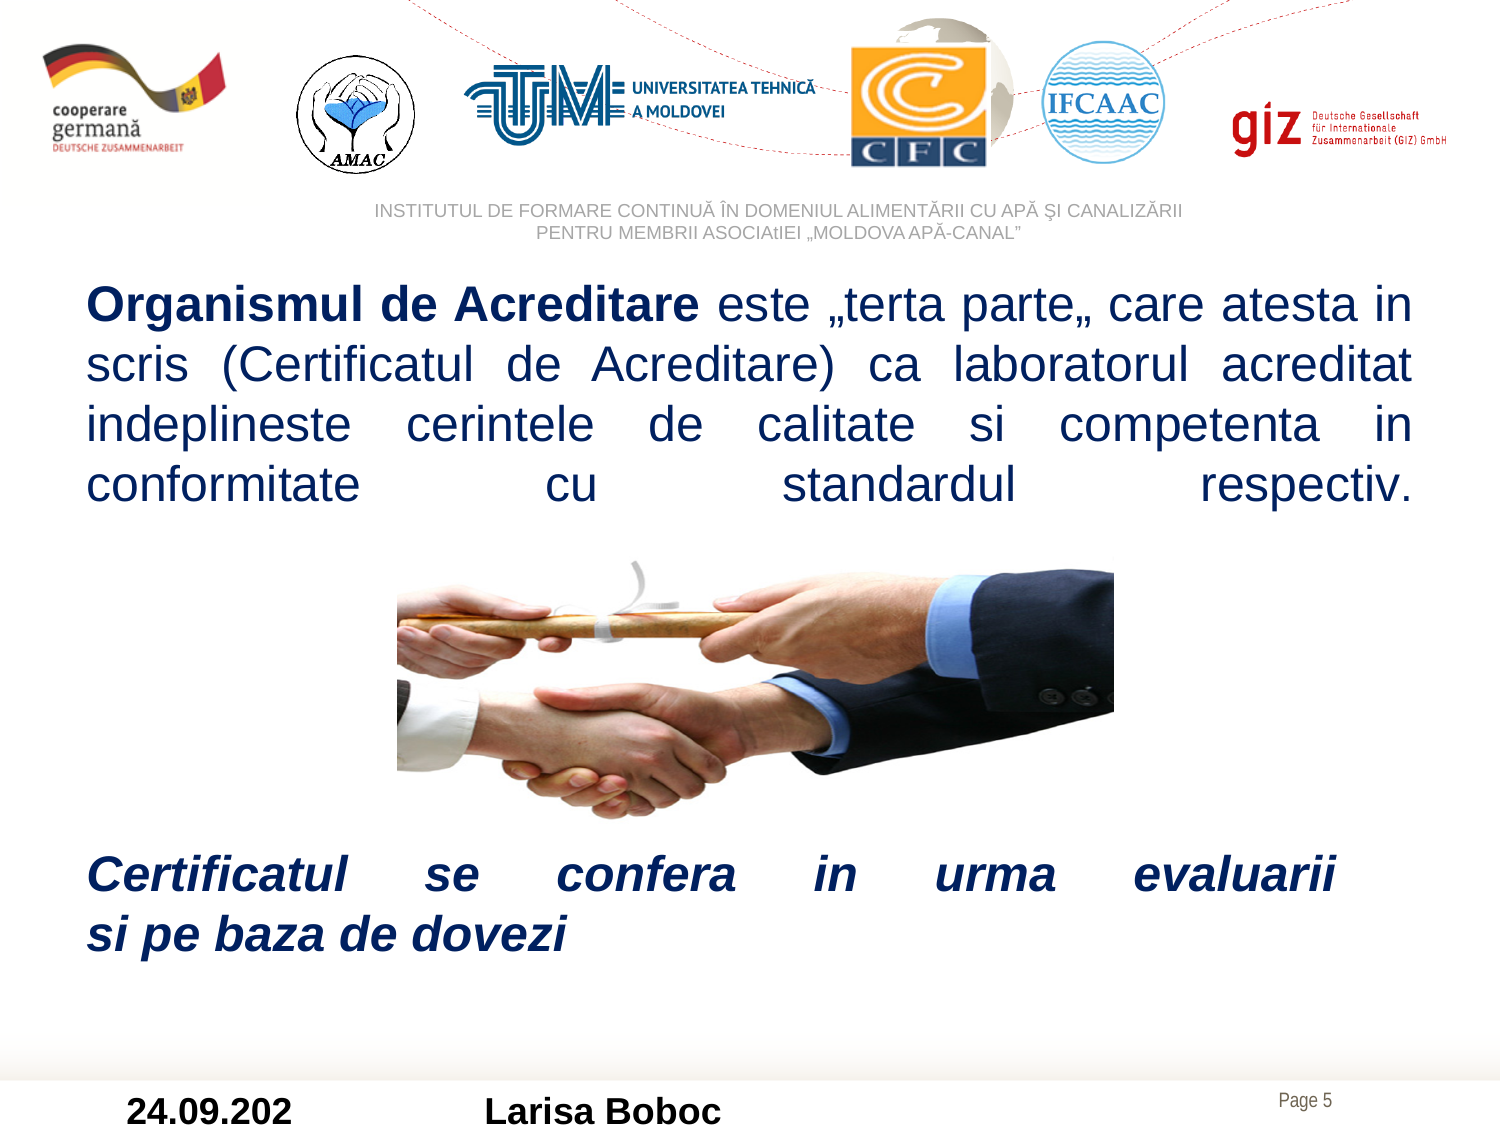

INSTITUTUL DE FORMARE CONTINUĂ ÎN DOMENIUL ALIMENTĂRII CU APĂ ŞI CANALIZĂRII
PENTRU MEMBRII ASOCIAtIEI „MOLDOVA APĂ-CANAL”
# Organismul de Acreditare este „terta parte„ care atesta in scris (Certificatul de Acreditare) ca laboratorul acreditat indeplineste cerintele de calitate si competenta in conformitate cu standardul respectiv. Certificatul se confera in urma evaluarii si pe baza de dovezi
Larisa Boboc